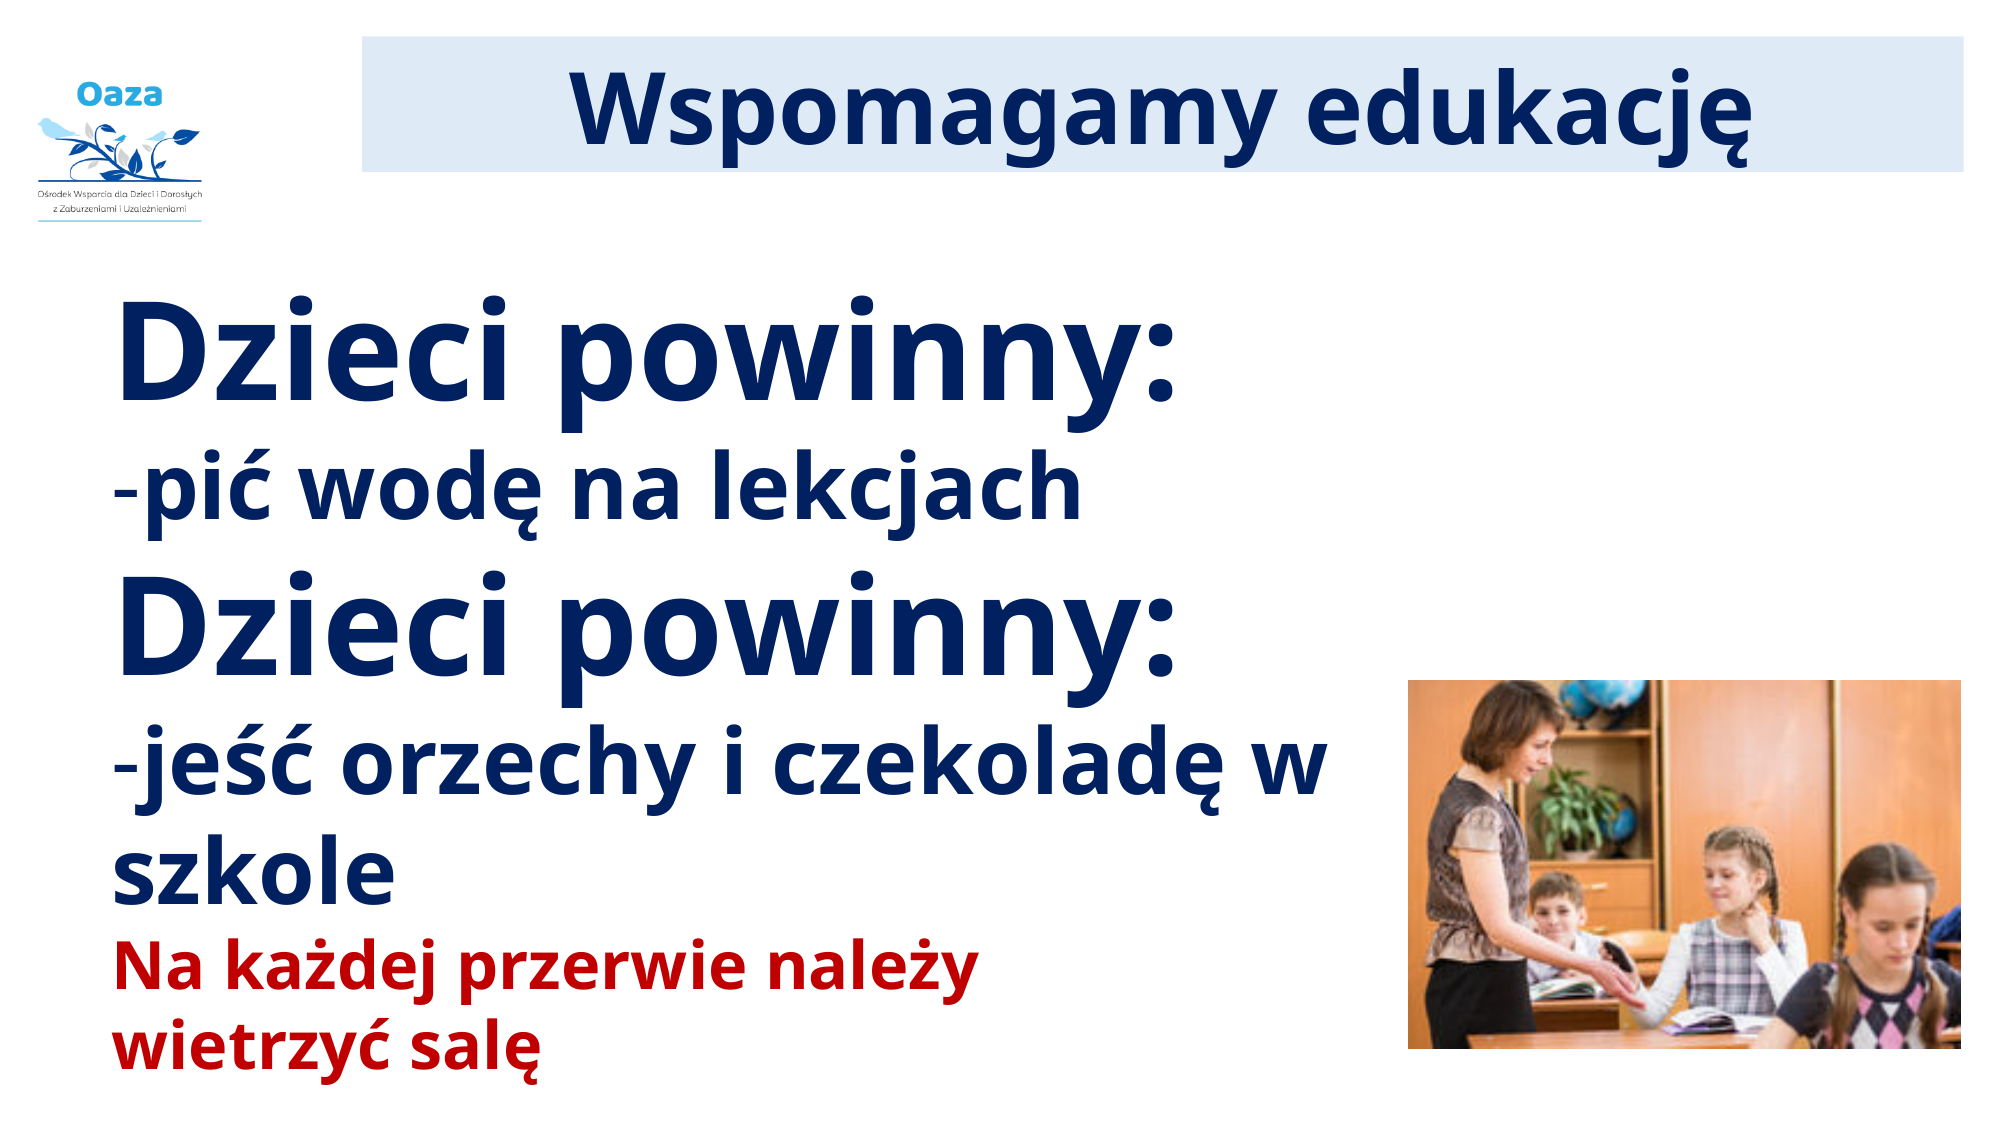

Wspomagamy edukację
Dzieci powinny:
pić wodę na lekcjach
Dzieci powinny:
jeść orzechy i czekoladę w szkole
Na każdej przerwie należy
wietrzyć salę